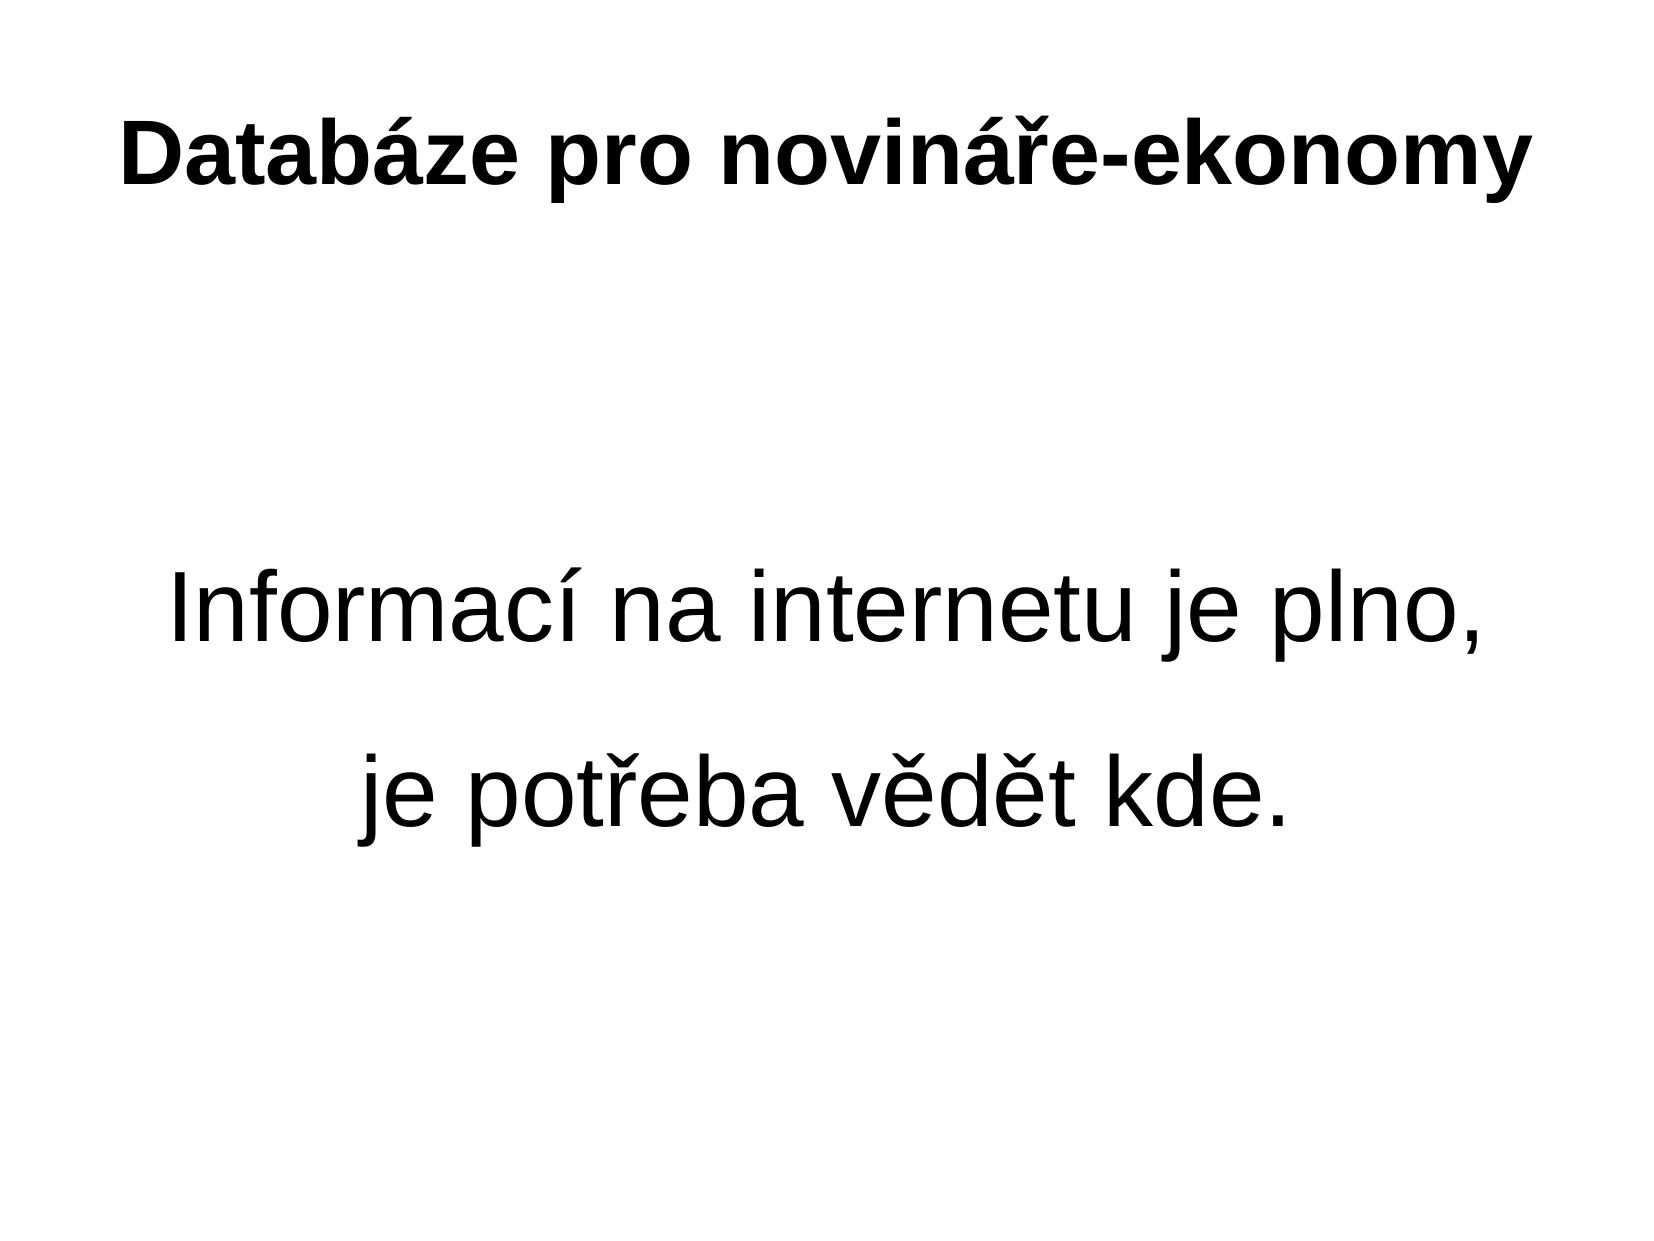

# Databáze pro novináře-ekonomy
Informací na internetu je plno,
je potřeba vědět kde.